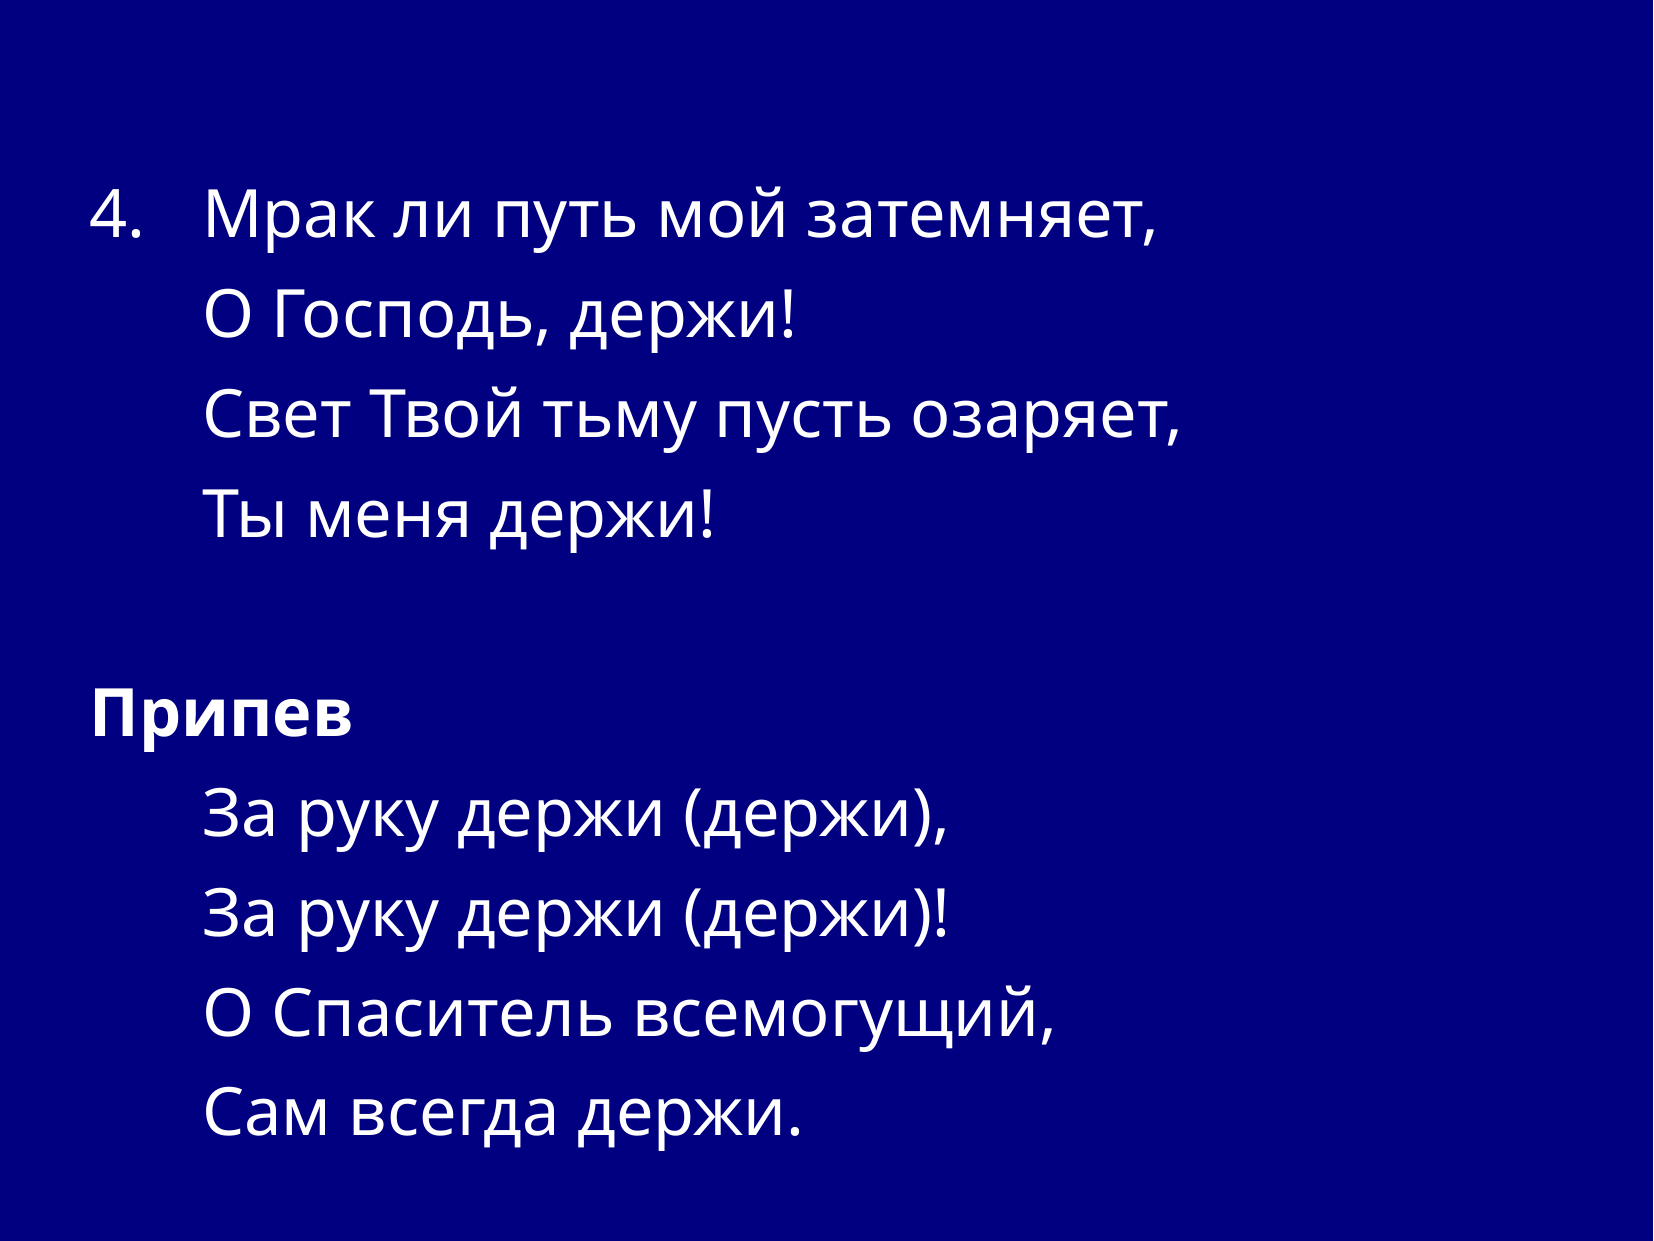

4.	Мрак ли путь мой затемняет,
	О Господь, держи!
	Свет Твой тьму пусть озаряет,
	Ты меня держи!
Припев
	За руку держи (держи),
	За руку держи (держи)!
	О Спаситель всемогущий,
	Сам всегда держи.